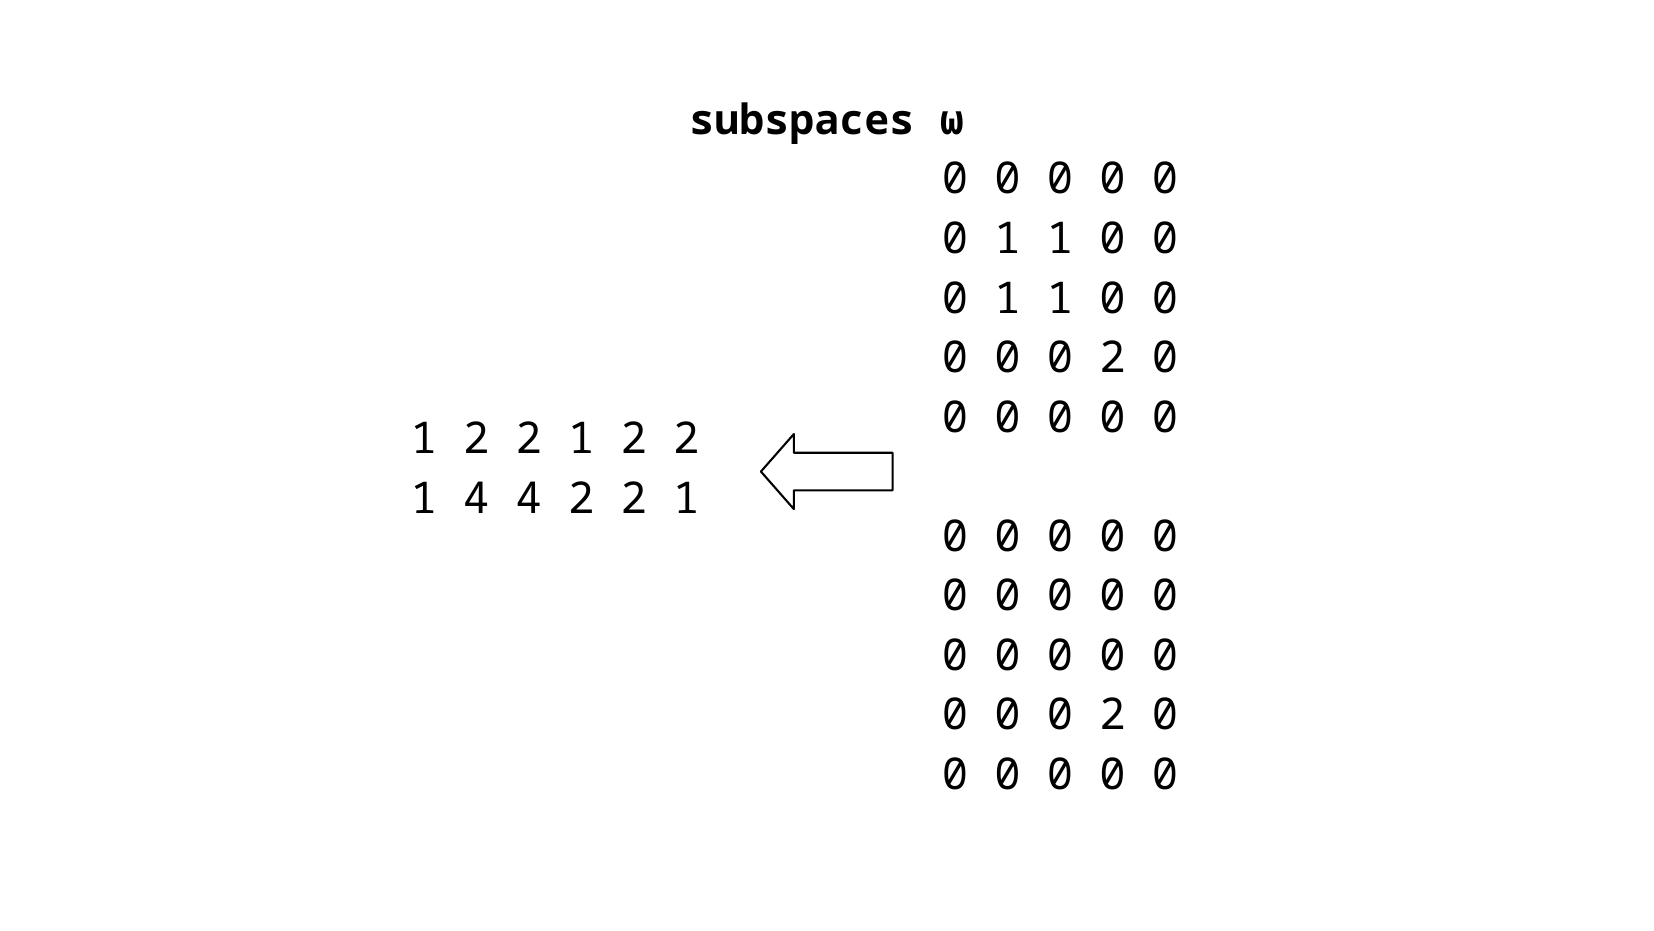

subspaces ⍵
0 0 0 0 0
0 1 1 0 0
0 1 1 0 0
0 0 0 2 0
0 0 0 0 0
0 0 0 0 0
0 0 0 0 0
0 0 0 0 0
0 0 0 2 0
0 0 0 0 0
1 2 2 1 2 2
1 4 4 2 2 1